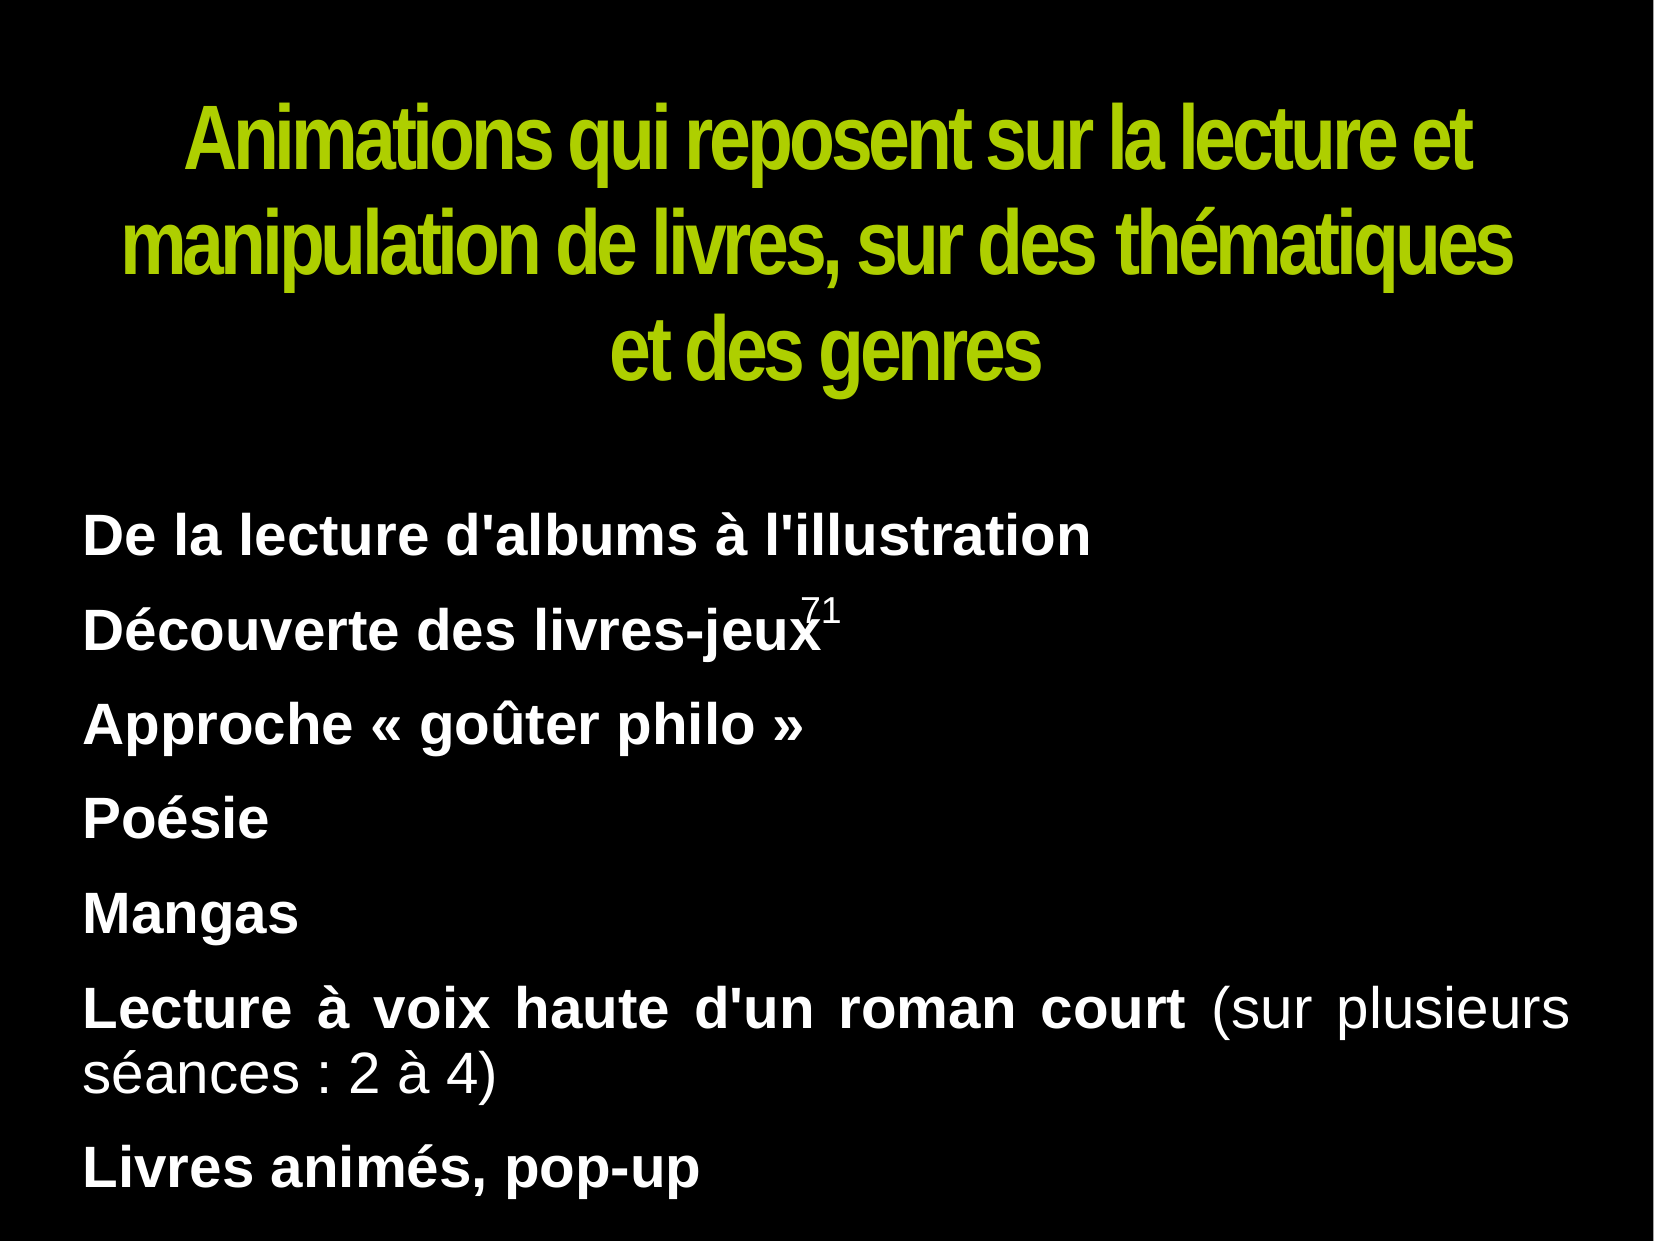

71
# Animations qui reposent sur la lecture et manipulation de livres, sur des thématiques et des genres
De la lecture d'albums à l'illustration
Découverte des livres-jeux
Approche « goûter philo »
Poésie
Mangas
Lecture à voix haute d'un roman court (sur plusieurs séances : 2 à 4)
Livres animés, pop-up